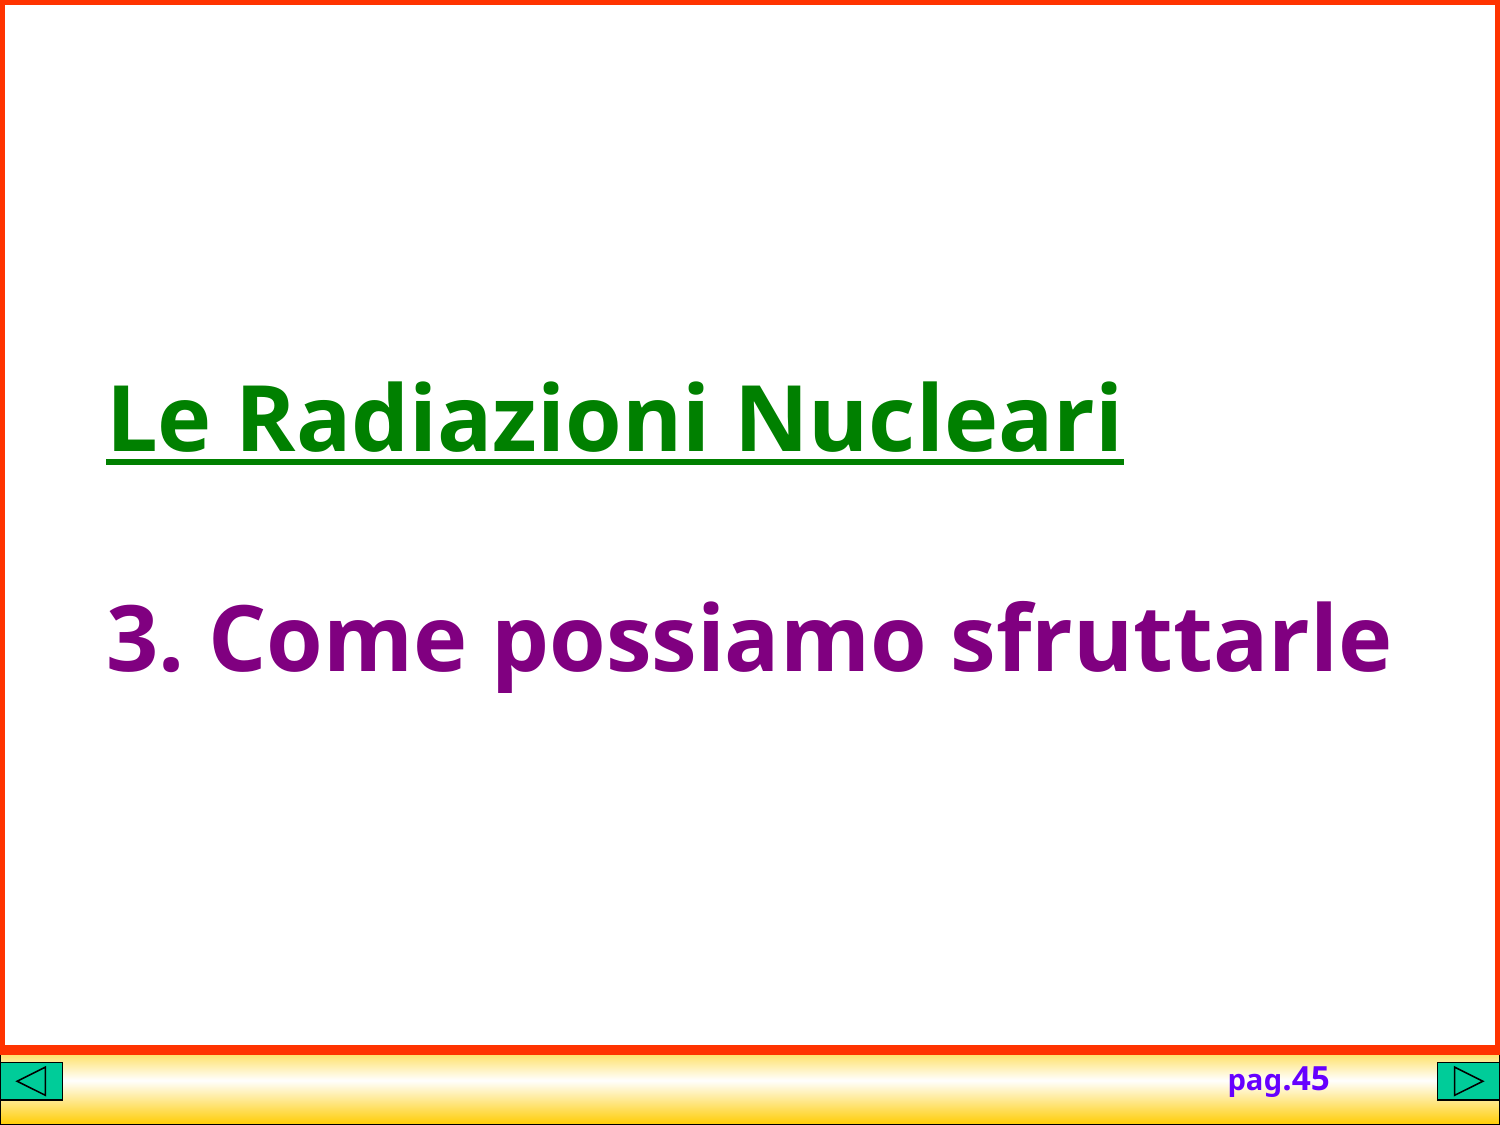

# Le Radiazioni Nucleari 3. Come possiamo sfruttarle
45